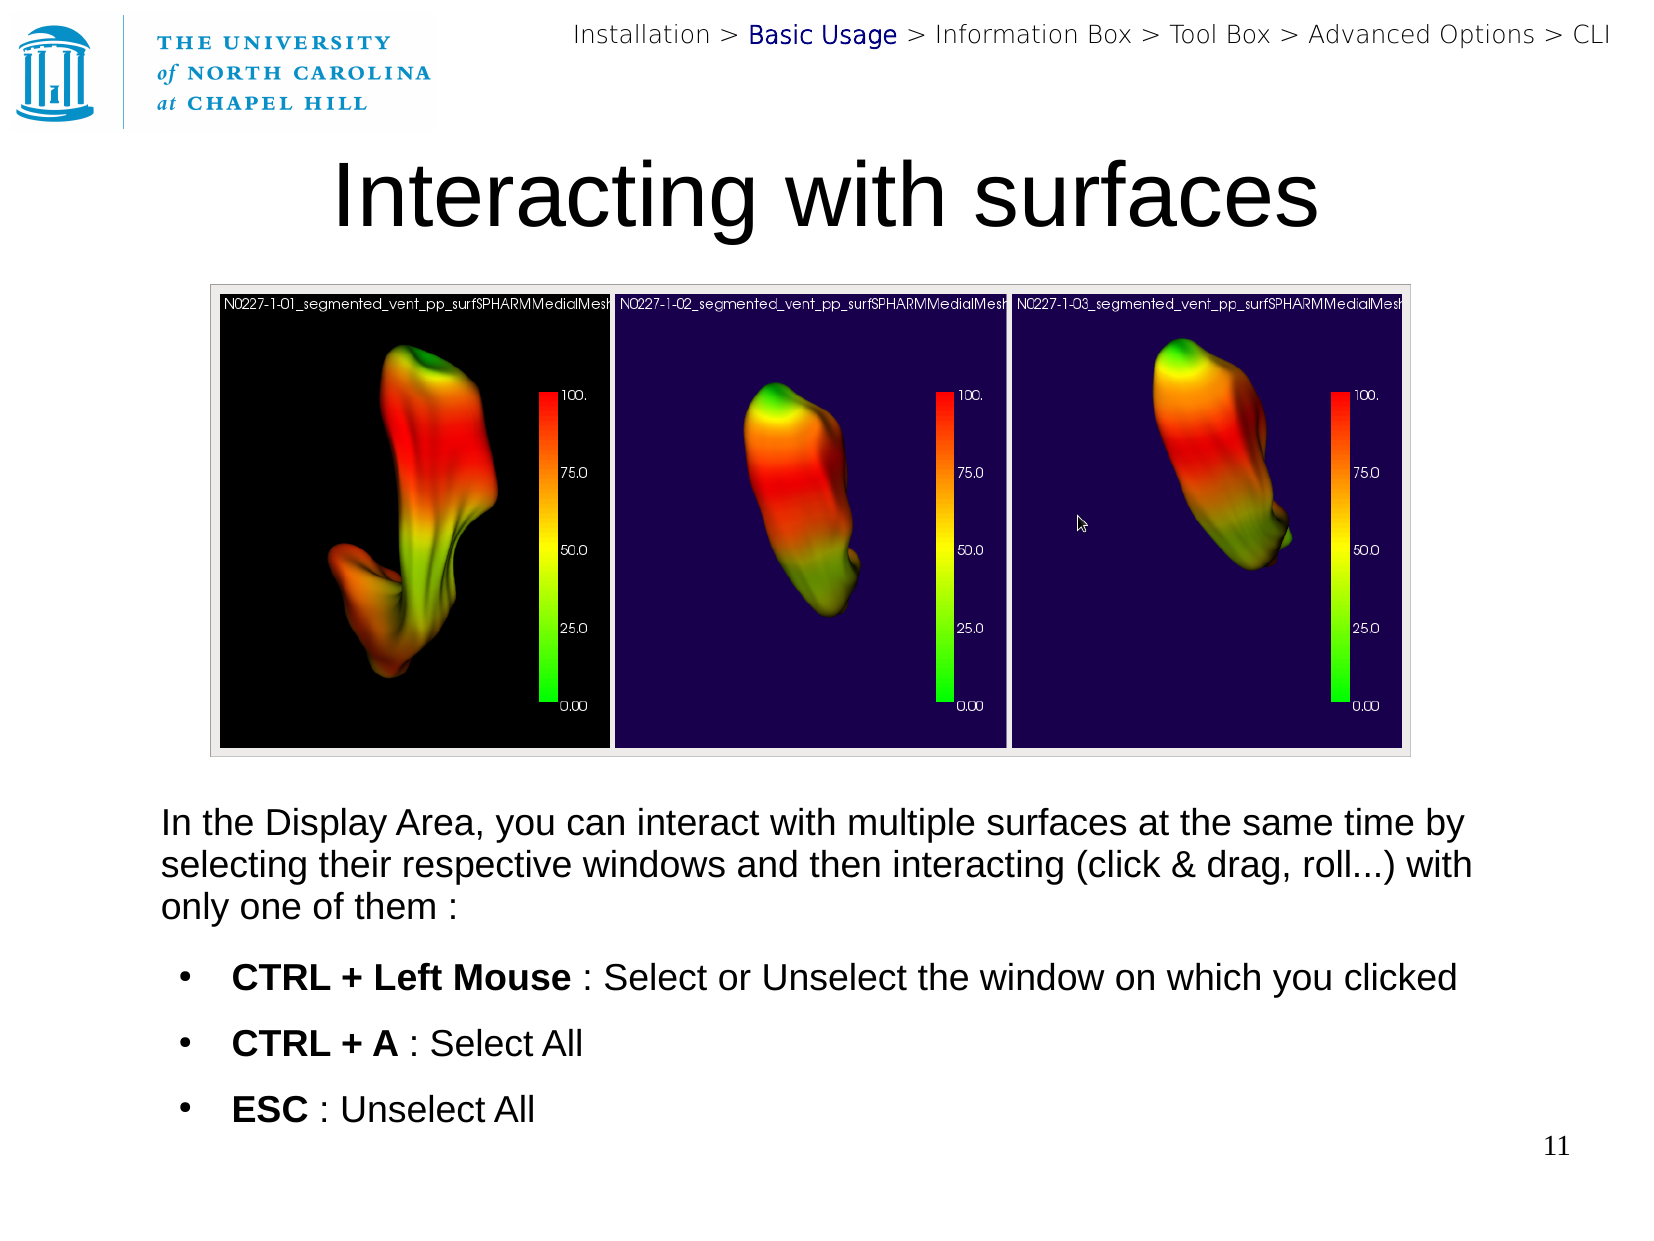

Installation > Basic Usage > Information Box > Tool Box > Advanced Options > CLI
# Interacting with surfaces
In the Display Area, you can interact with multiple surfaces at the same time by selecting their respective windows and then interacting (click & drag, roll...) with only one of them :
CTRL + Left Mouse : Select or Unselect the window on which you clicked
CTRL + A : Select All
ESC : Unselect All
11